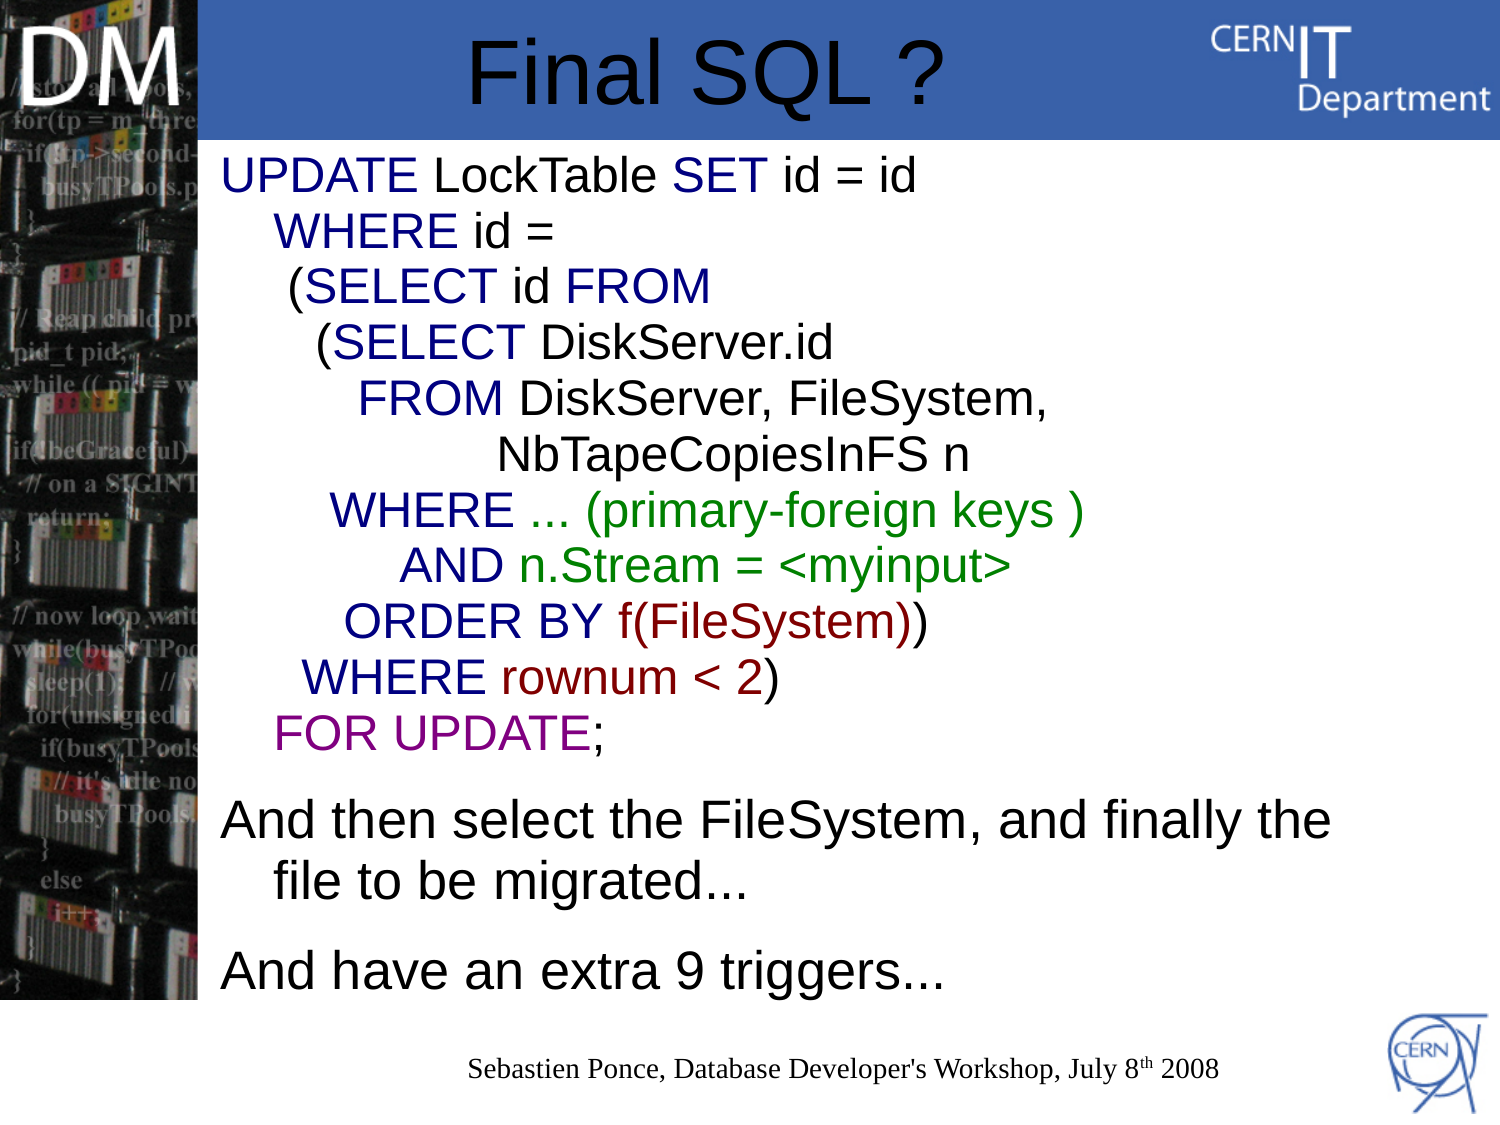

# Final SQL ?
UPDATE LockTable SET id = id
WHERE id =
 (SELECT id FROM
 (SELECT DiskServer.id
 FROM DiskServer, FileSystem,
 NbTapeCopiesInFS n
 WHERE ... (primary-foreign keys )
 AND n.Stream = <myinput>
 ORDER BY f(FileSystem))
 WHERE rownum < 2)
FOR UPDATE;
And then select the FileSystem, and finally the file to be migrated...
And have an extra 9 triggers...